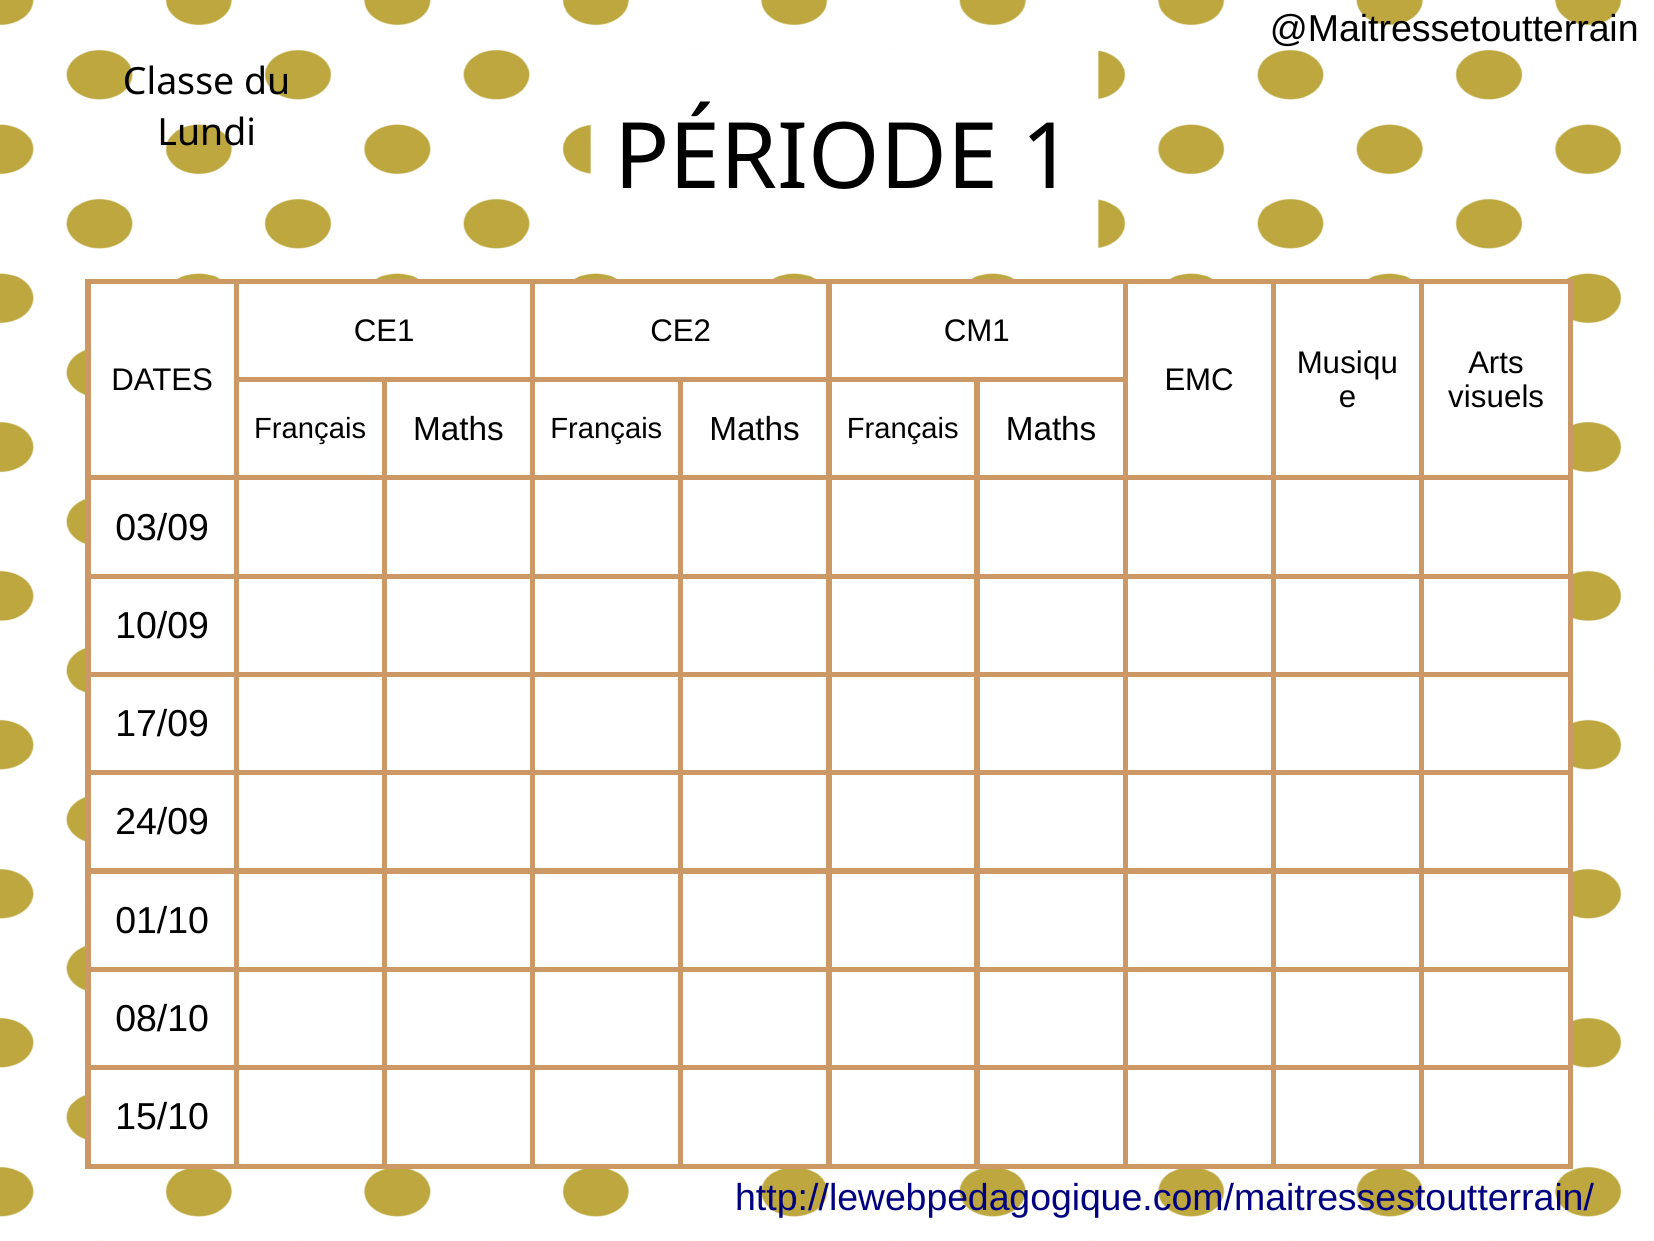

@Maitressetoutterrain
Classe du Lundi
# PÉRIODE 1
| DATES | CE1 | | CE2 | | CM1 | | EMC | Musique | Arts visuels |
| --- | --- | --- | --- | --- | --- | --- | --- | --- | --- |
| | Français | Maths | Français | Maths | Français | Maths | | | |
| 03/09 | | | | | | | | | |
| 10/09 | | | | | | | | | |
| 17/09 | | | | | | | | | |
| 24/09 | | | | | | | | | |
| 01/10 | | | | | | | | | |
| 08/10 | | | | | | | | | |
| 15/10 | | | | | | | | | |
http://lewebpedagogique.com/maitressestoutterrain/